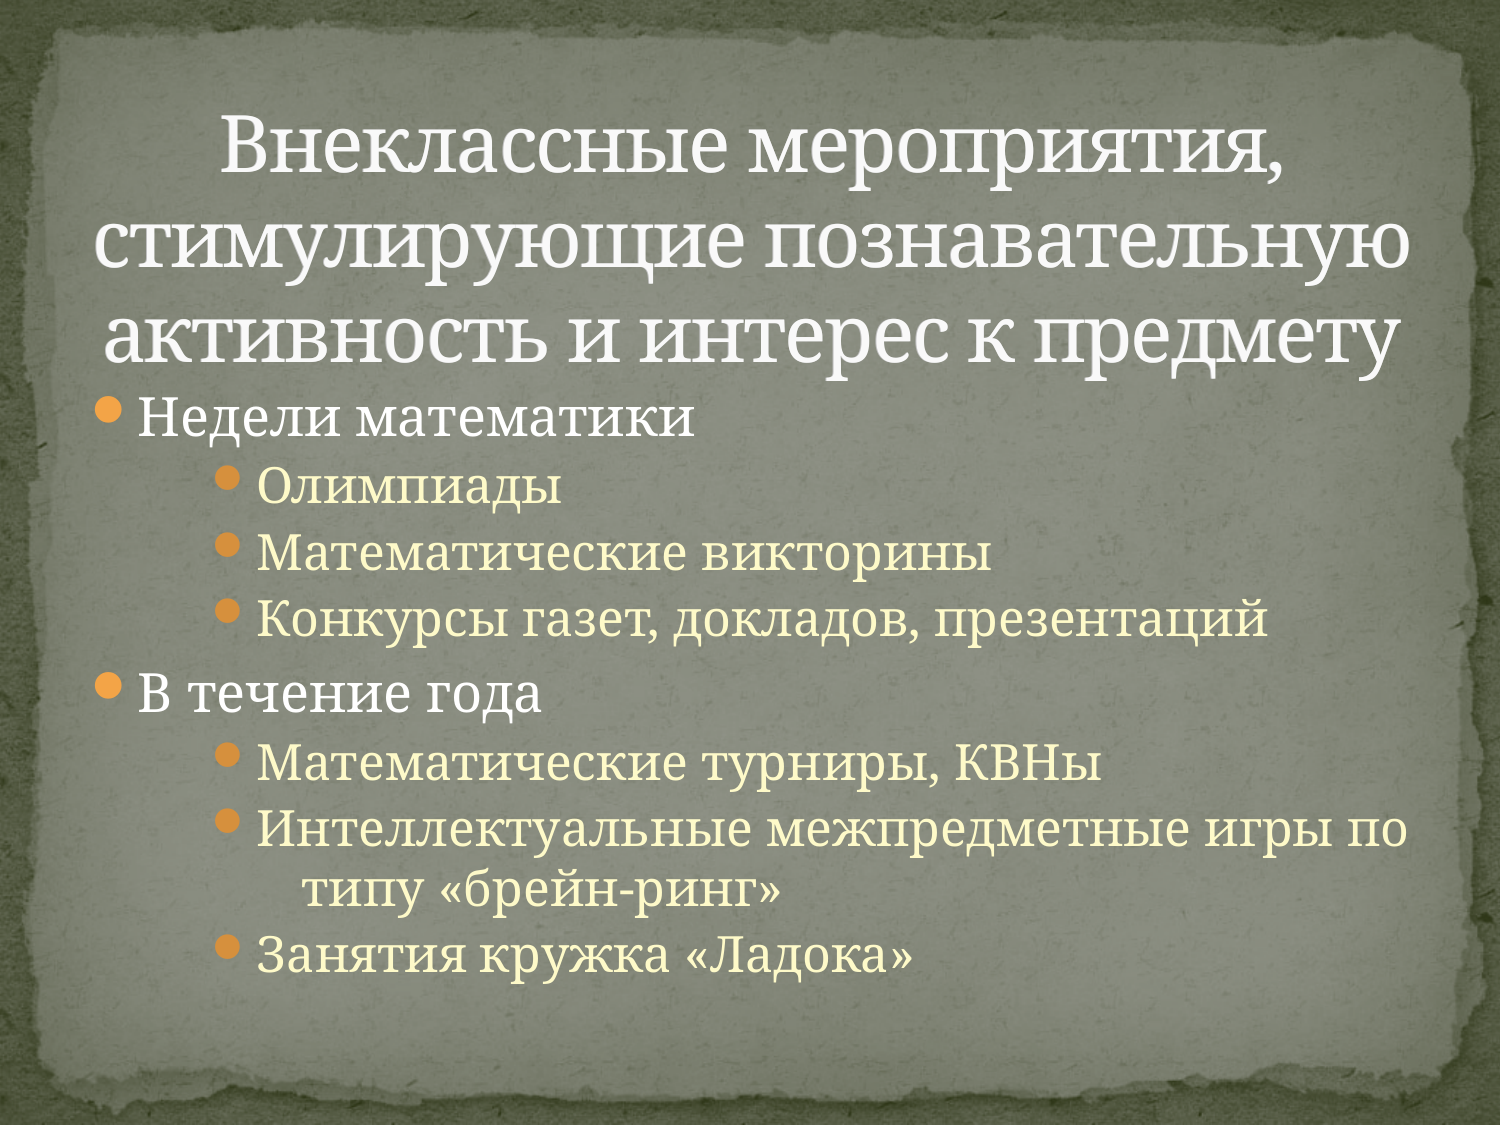

Внеклассные мероприятия, стимулирующие познавательную активность и интерес к предмету
# Недели математики
Олимпиады
Математические викторины
Конкурсы газет, докладов, презентаций
В течение года
Математические турниры, КВНы
Интеллектуальные межпредметные игры по типу «брейн-ринг»
Занятия кружка «Ладока»